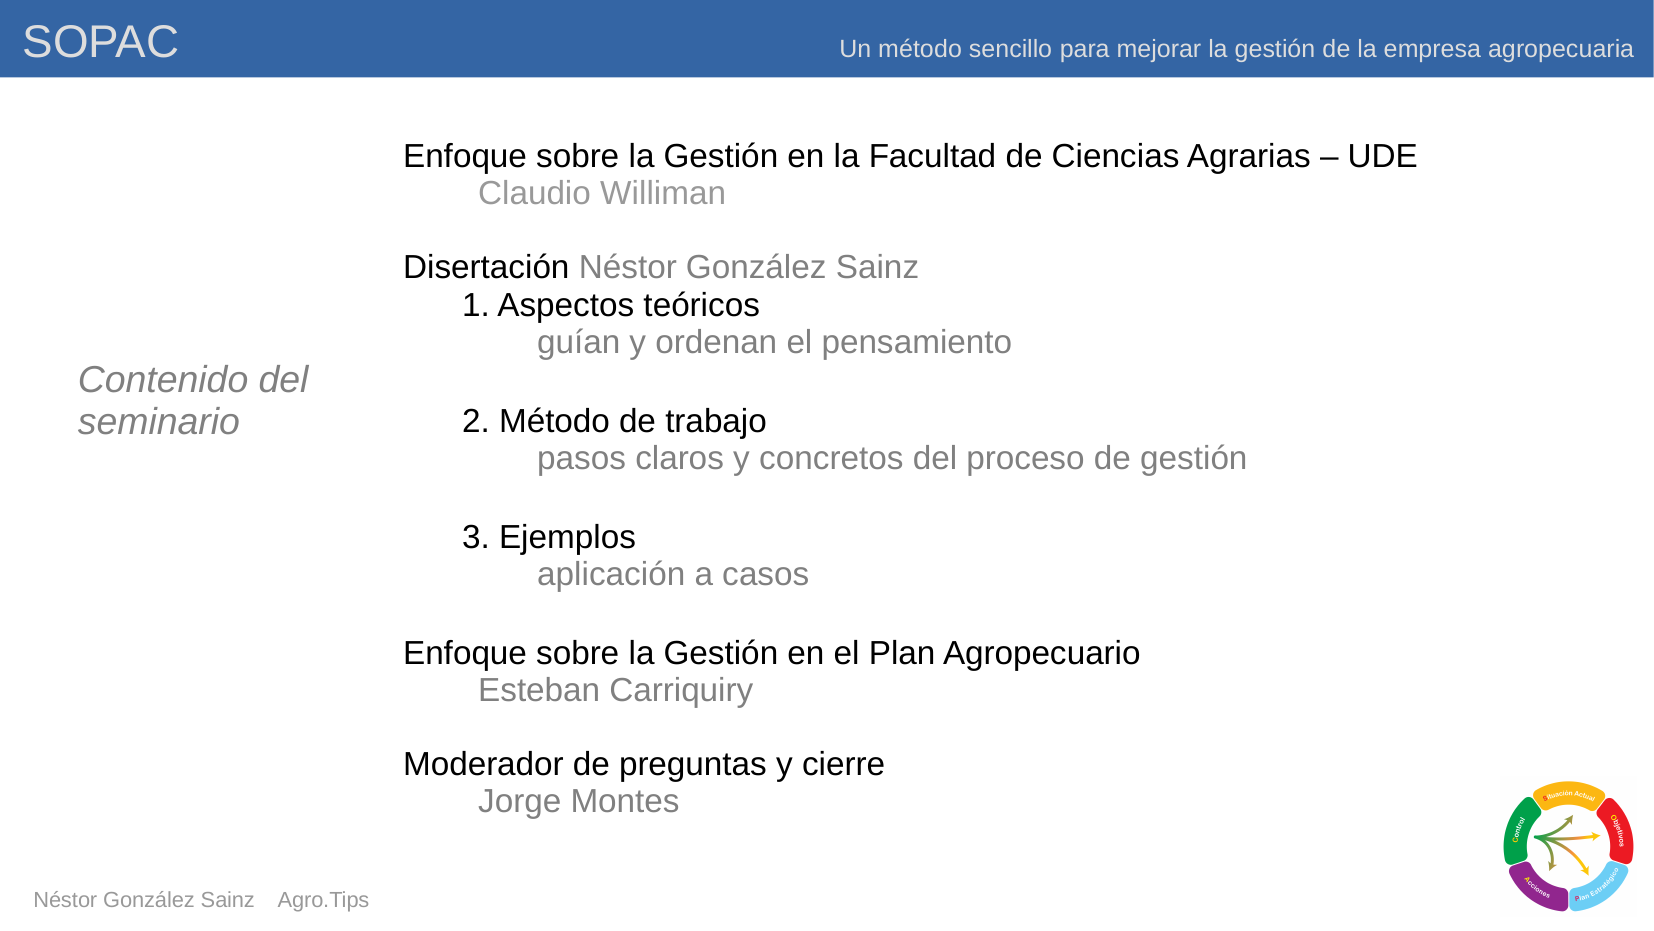

Enfoque sobre la Gestión en la Facultad de Ciencias Agrarias – UDE
	Claudio Williman
Disertación Néstor González Sainz
1. Aspectos teóricos
	guían y ordenan el pensamiento
2. Método de trabajo
	pasos claros y concretos del proceso de gestión
3. Ejemplos
	aplicación a casos
Enfoque sobre la Gestión en el Plan Agropecuario
	Esteban Carriquiry
Moderador de preguntas y cierre
	Jorge Montes
Contenido del seminario